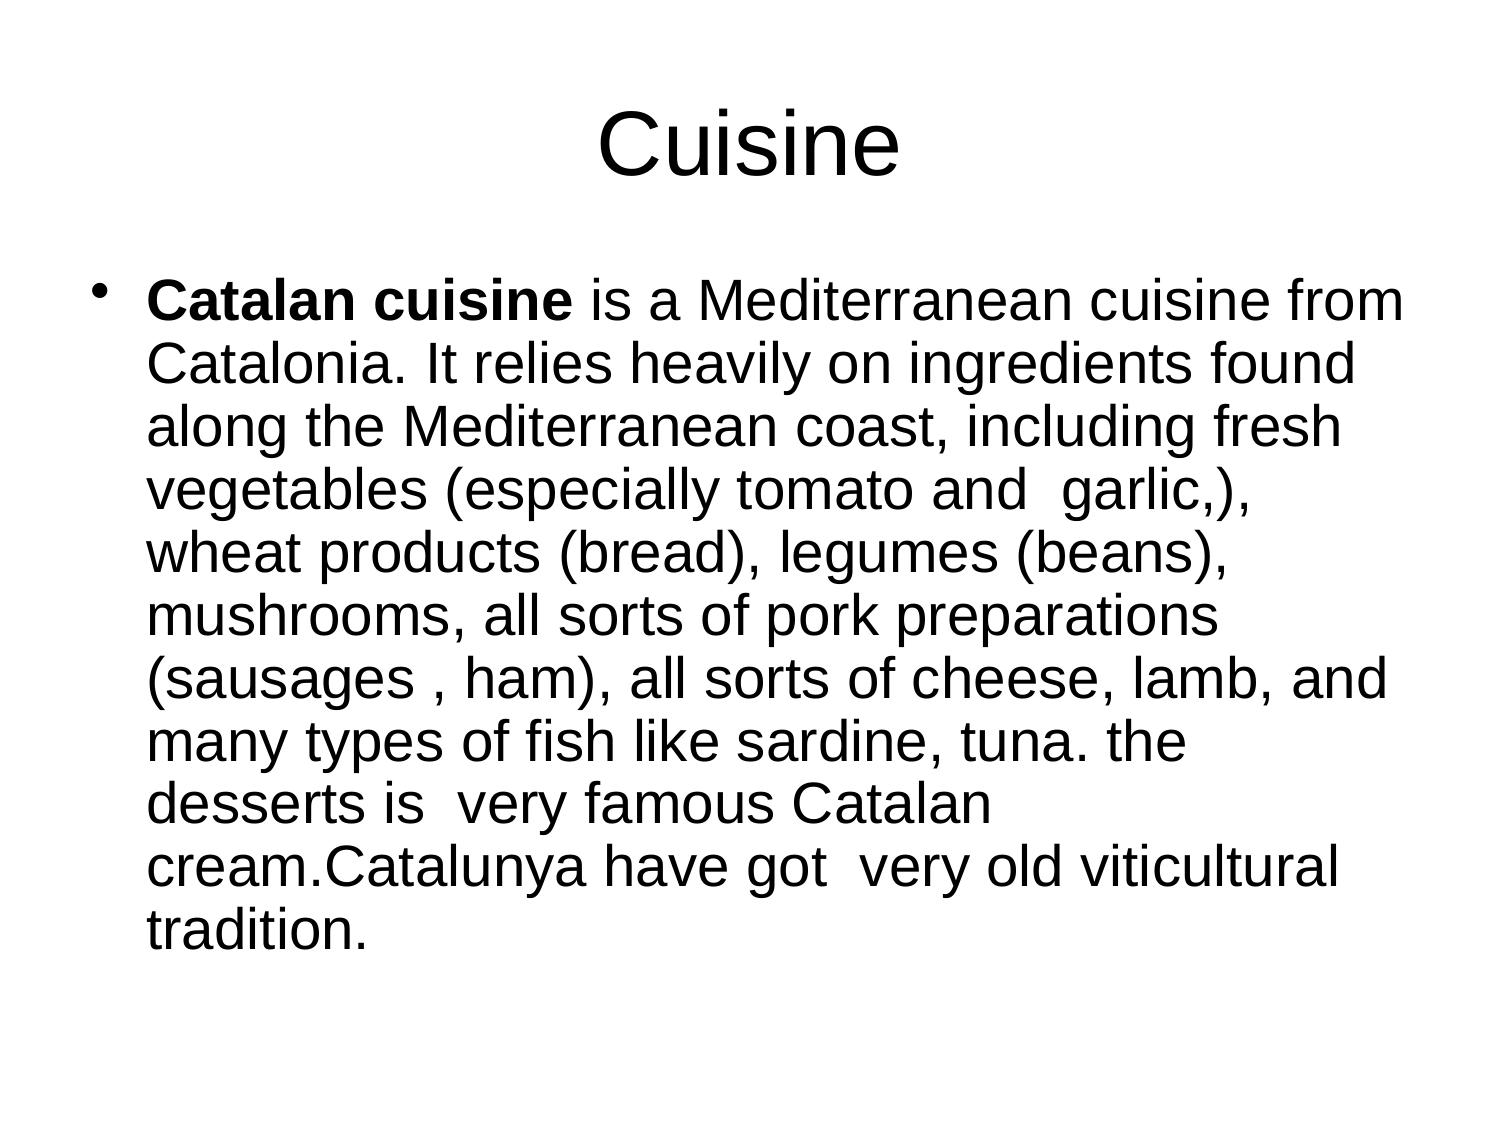

# Cuisine
Catalan cuisine is a Mediterranean cuisine from Catalonia. It relies heavily on ingredients found along the Mediterranean coast, including fresh vegetables (especially tomato and garlic,), wheat products (bread), legumes (beans), mushrooms, all sorts of pork preparations (sausages , ham), all sorts of cheese, lamb, and many types of fish like sardine, tuna. the desserts is very famous Catalan cream.Catalunya have got very old viticultural tradition.